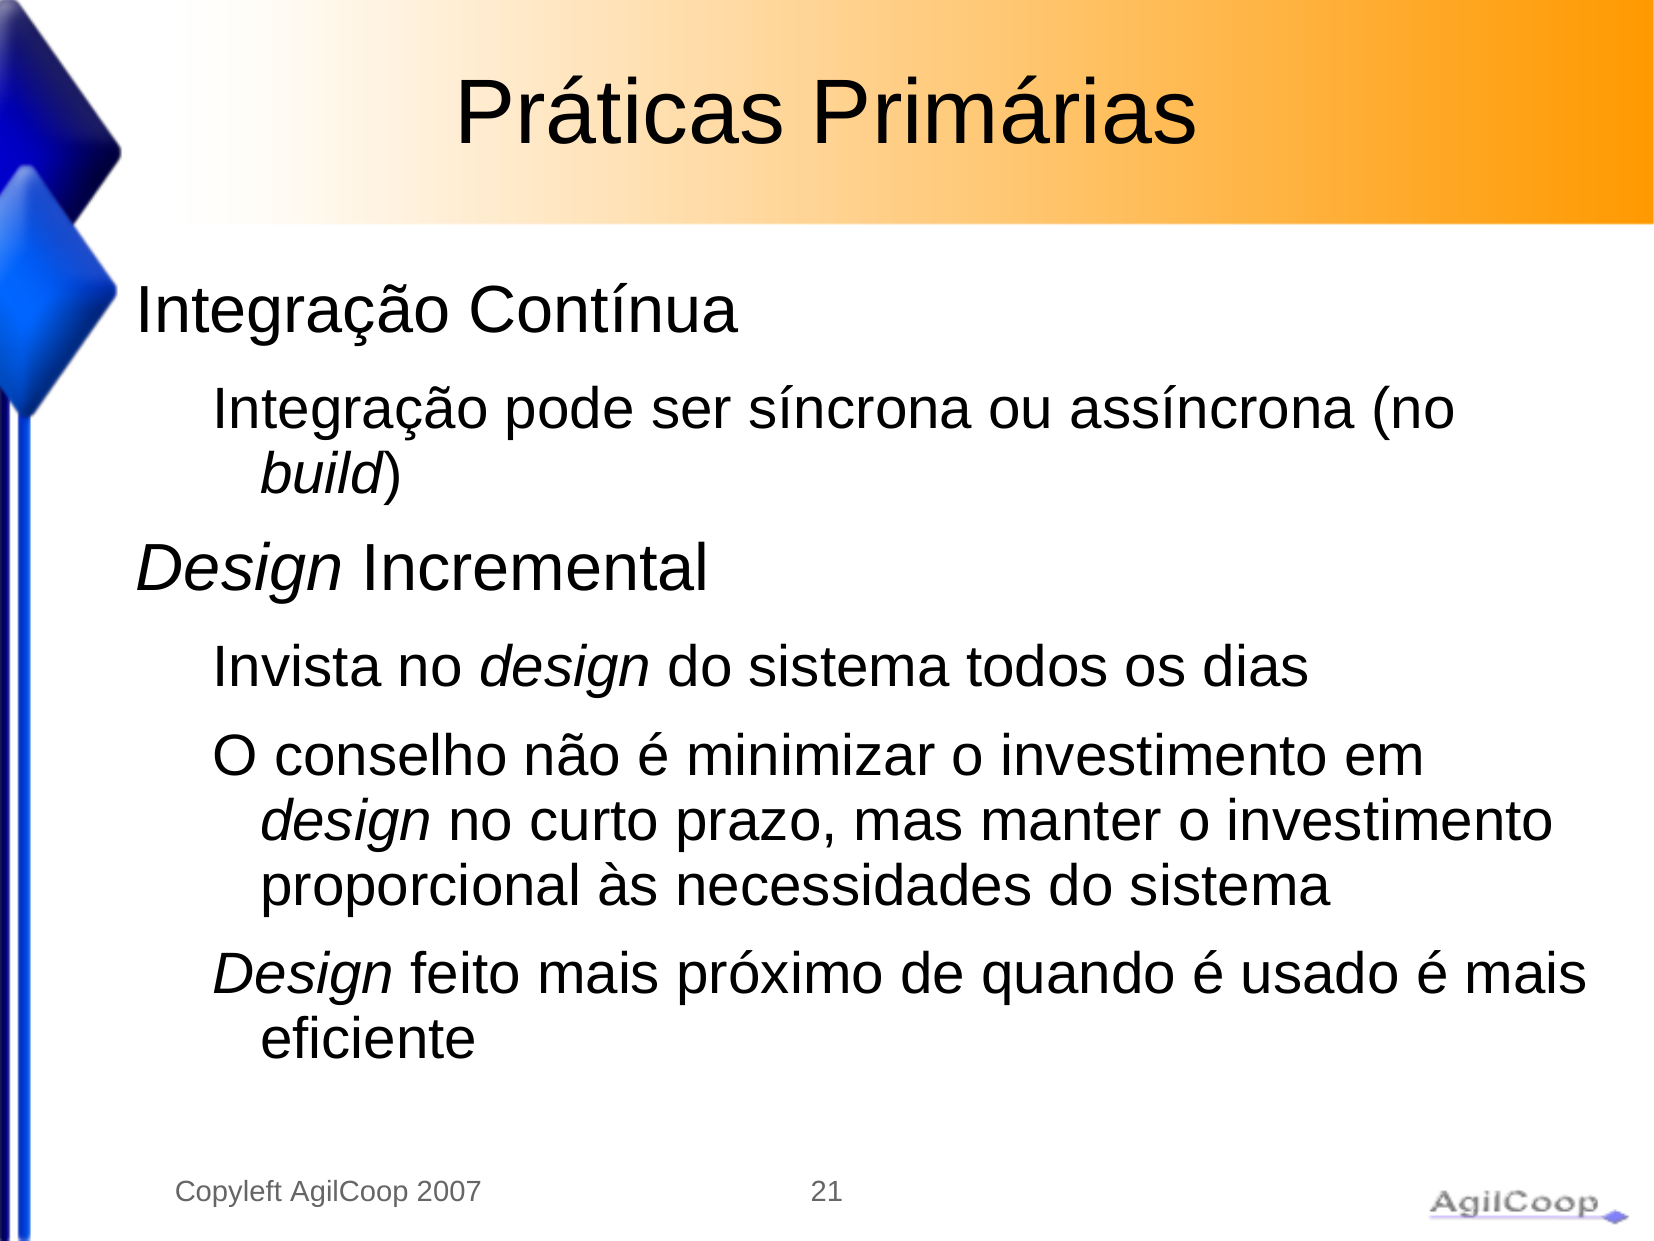

# Práticas Primárias
Integração Contínua
Integração pode ser síncrona ou assíncrona (no build)
Design Incremental
Invista no design do sistema todos os dias
O conselho não é minimizar o investimento em design no curto prazo, mas manter o investimento proporcional às necessidades do sistema
Design feito mais próximo de quando é usado é mais eficiente
Copyleft AgilCoop 2007
21